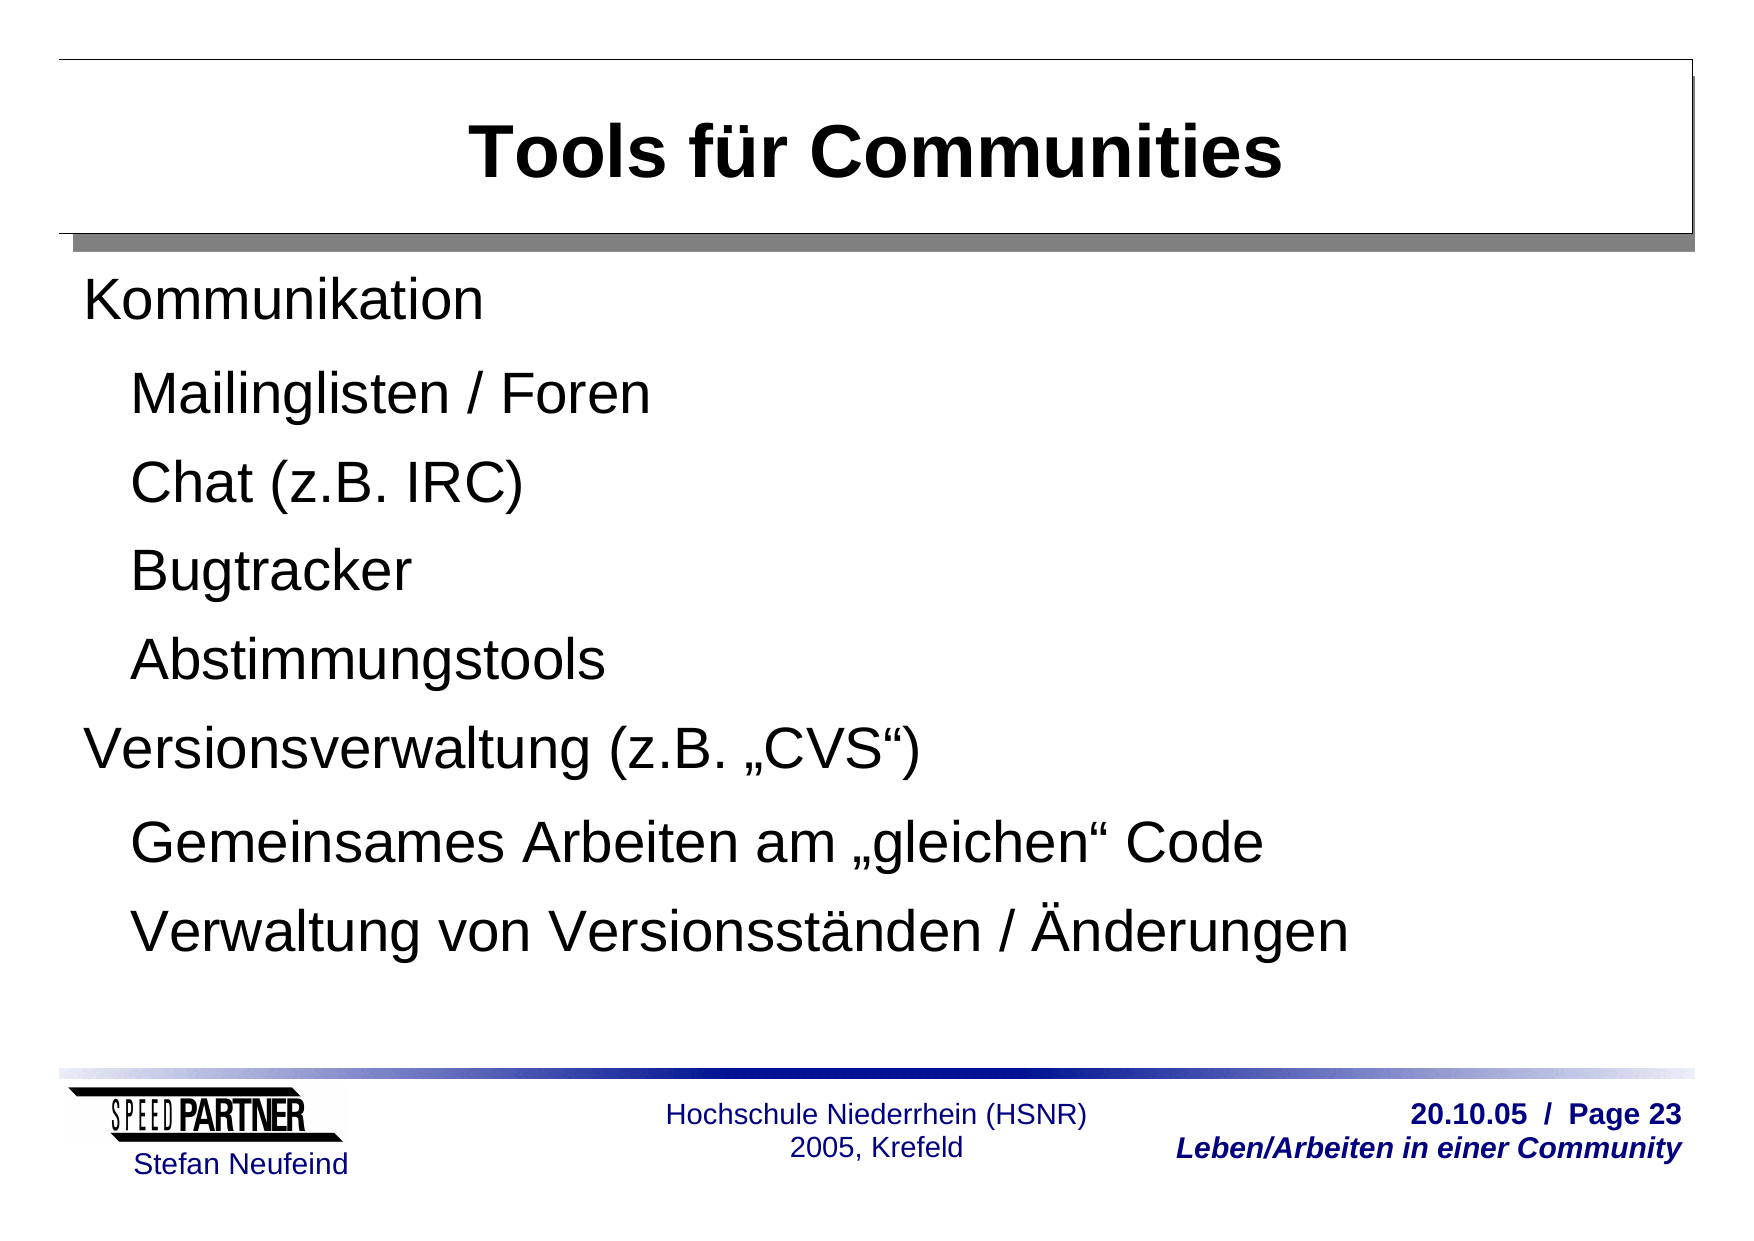

# Tools für Communities
Kommunikation
Mailinglisten / Foren
Chat (z.B. IRC)
Bugtracker
Abstimmungstools
Versionsverwaltung (z.B. „CVS“)
Gemeinsames Arbeiten am „gleichen“ Code
Verwaltung von Versionsständen / Änderungen